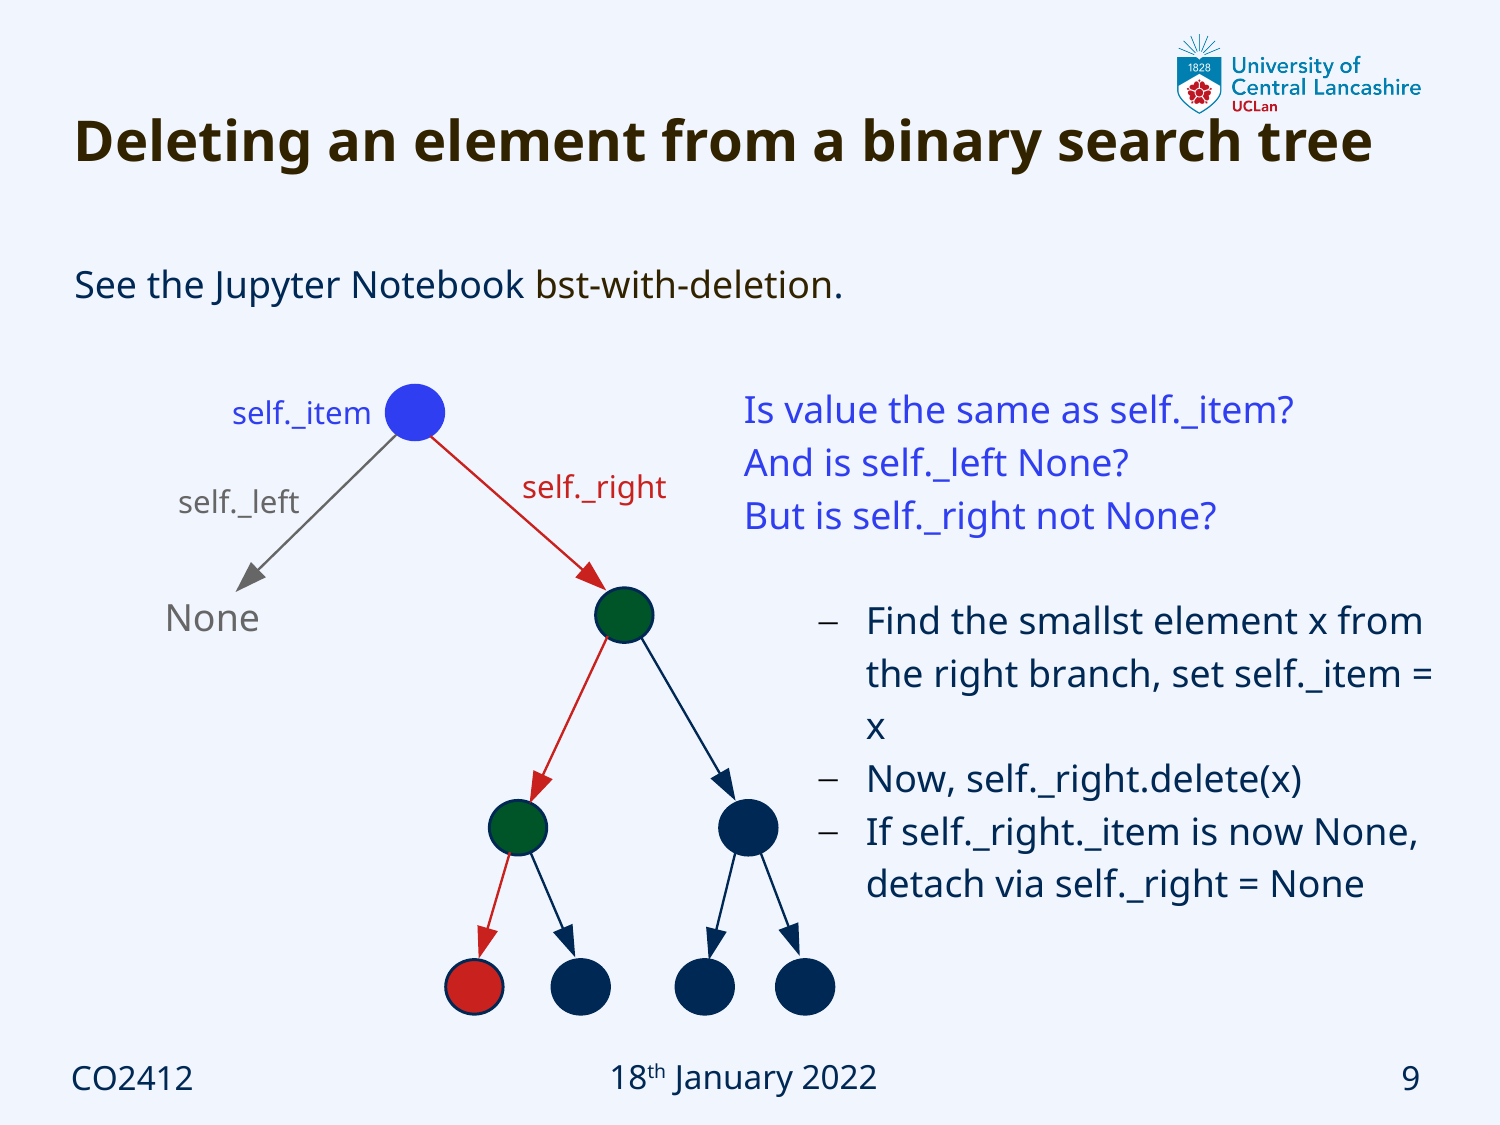

# Deleting an element from a binary search tree
See the Jupyter Notebook bst-with-deletion.
Is value the same as self._item?
And is self._left None?
But is self._right not None?
Find the smallst element x from the right branch, set self._item = x
Now, self._right.delete(x)
If self._right._item is now None, detach via self._right = None
self._item
self._right
self._left
None